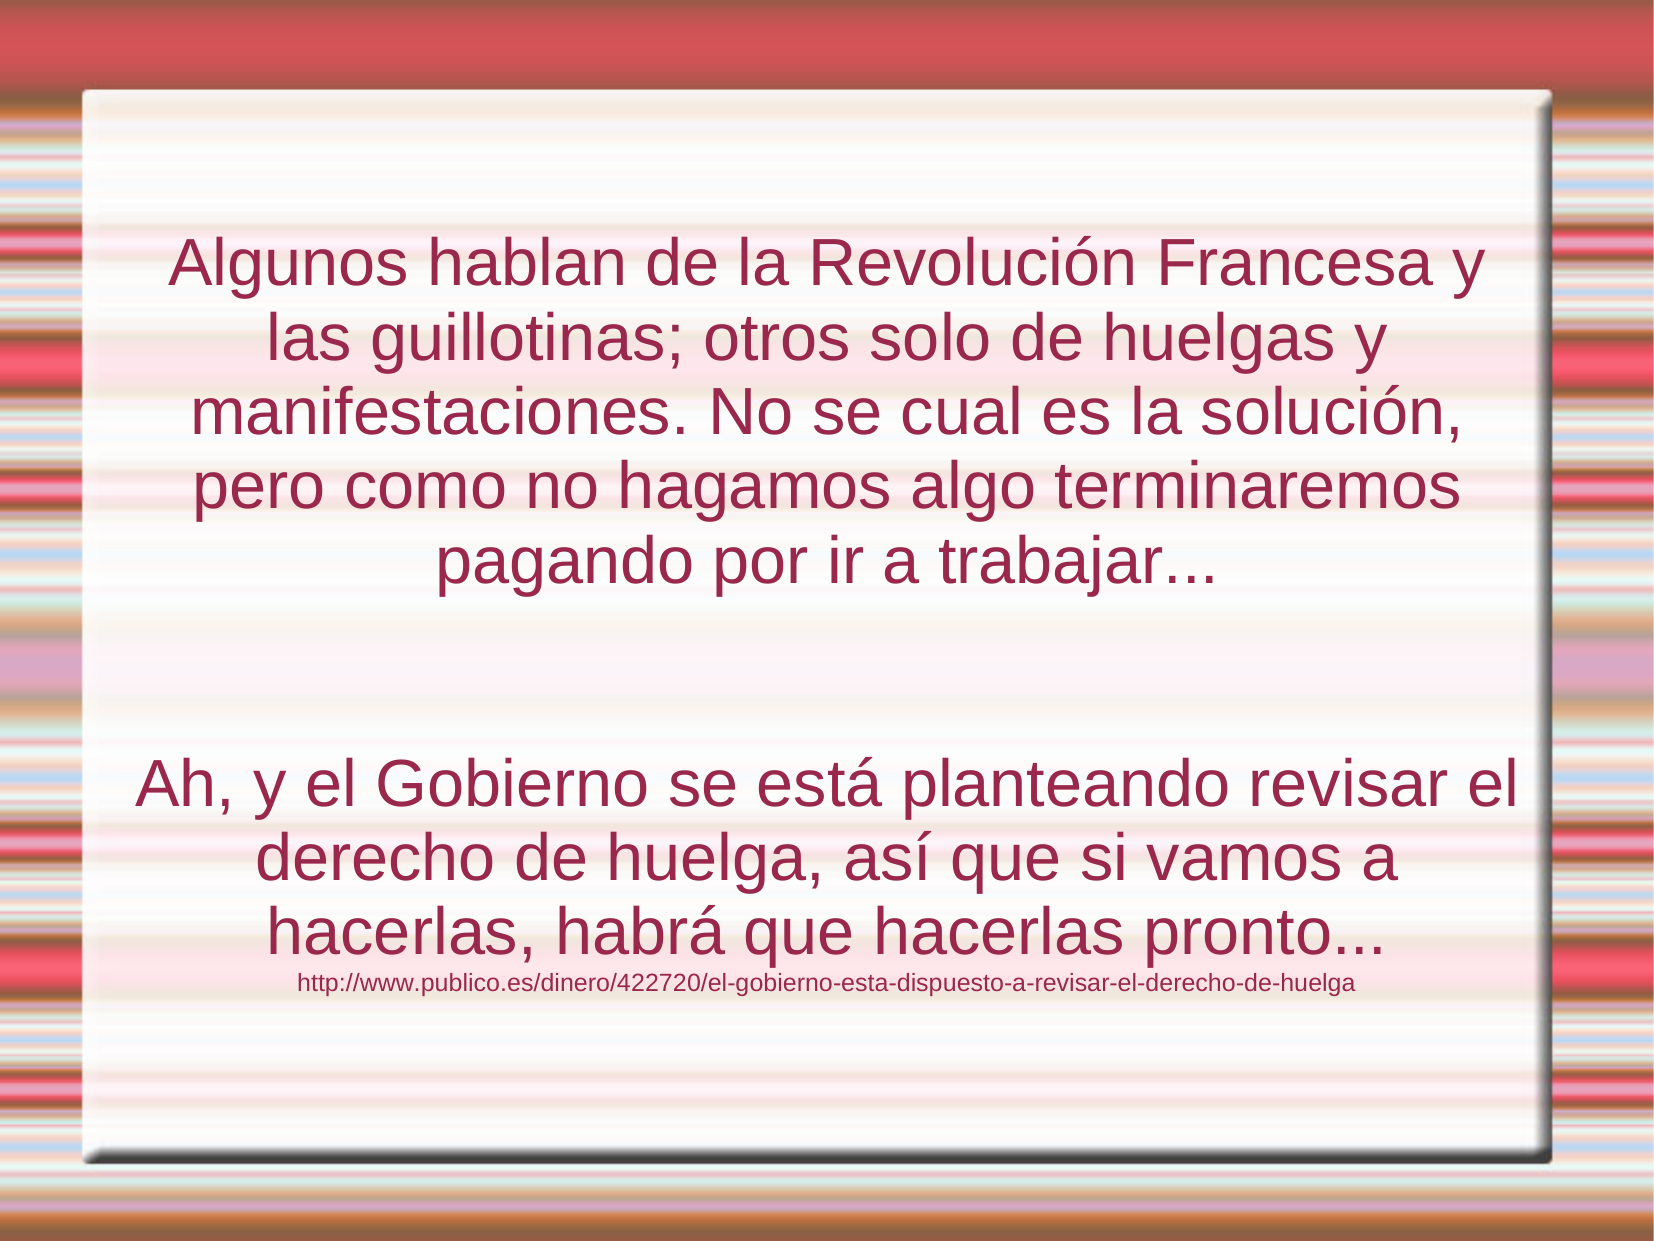

Algunos hablan de la Revolución Francesa y las guillotinas; otros solo de huelgas y manifestaciones. No se cual es la solución, pero como no hagamos algo terminaremos pagando por ir a trabajar...
Ah, y el Gobierno se está planteando revisar el derecho de huelga, así que si vamos a hacerlas, habrá que hacerlas pronto...
http://www.publico.es/dinero/422720/el-gobierno-esta-dispuesto-a-revisar-el-derecho-de-huelga